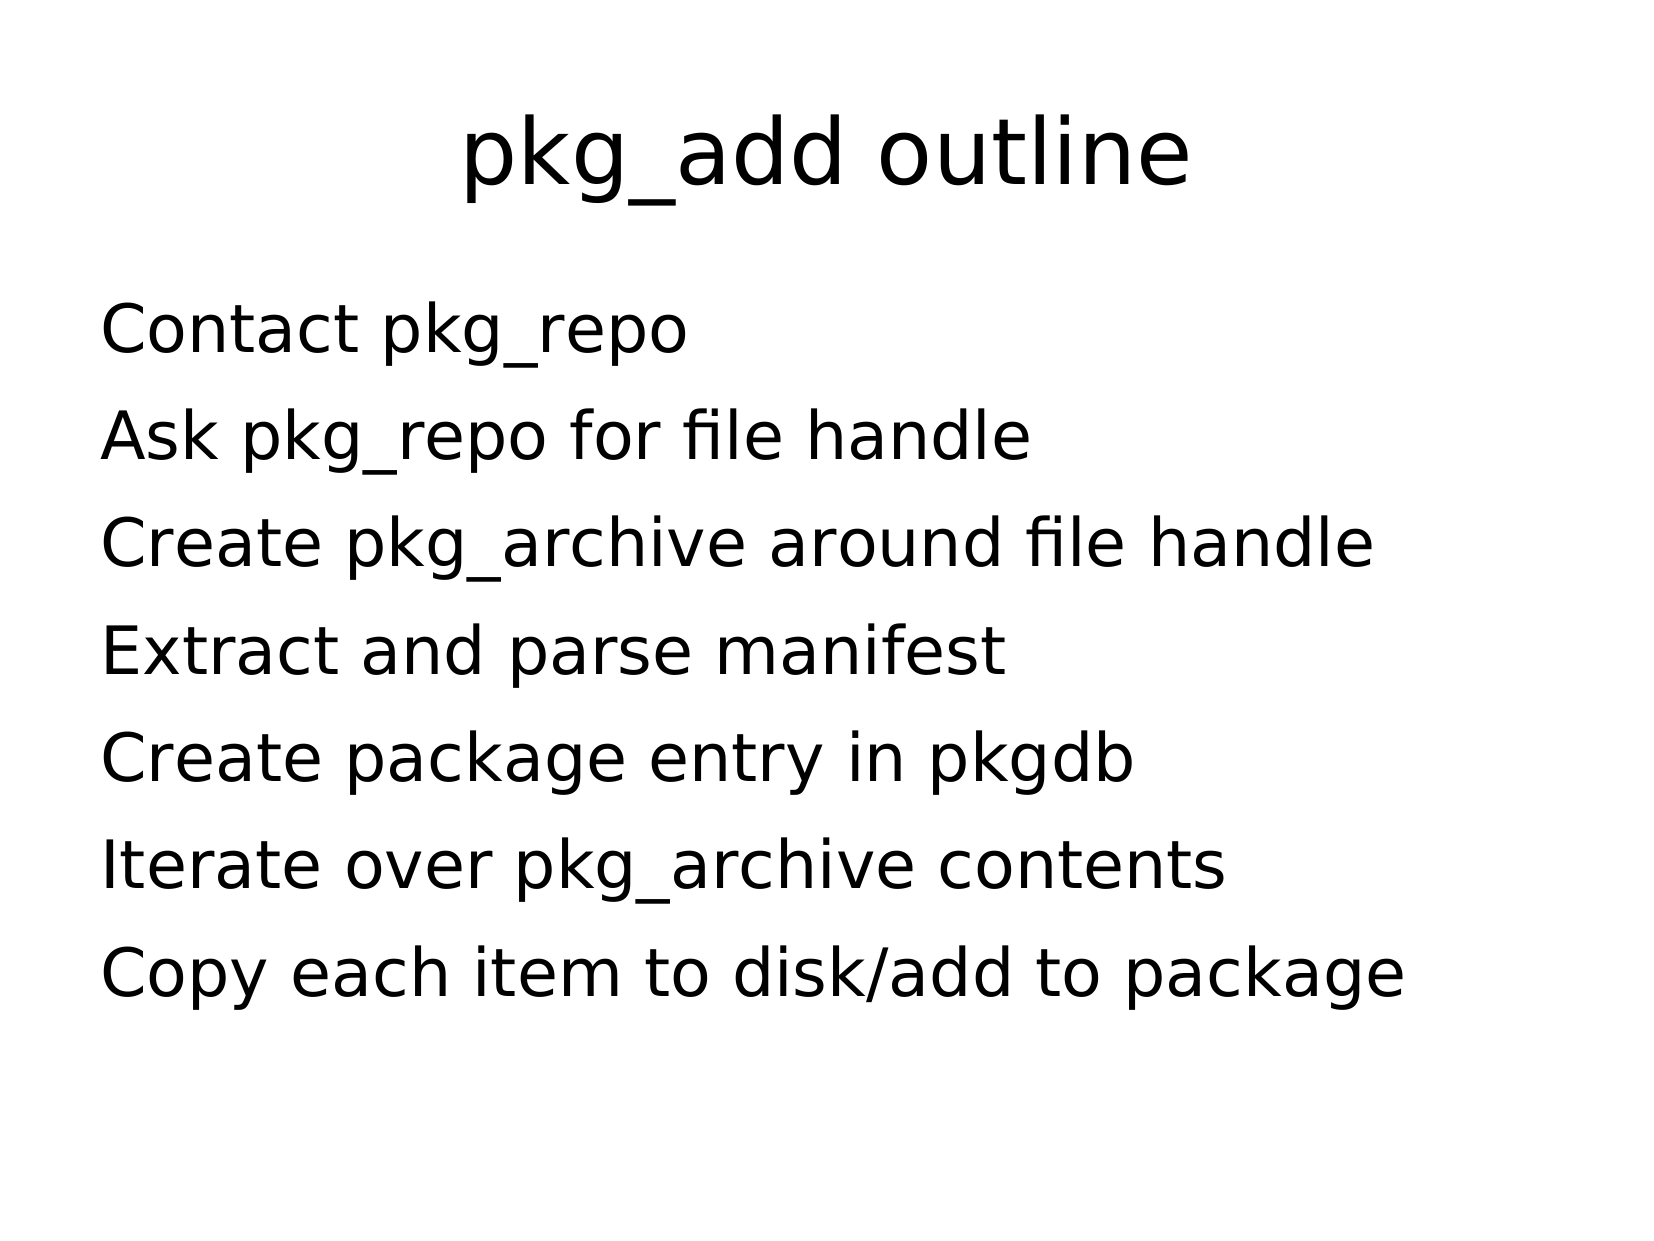

# pkg_add outline
Contact pkg_repo
Ask pkg_repo for file handle
Create pkg_archive around file handle
Extract and parse manifest
Create package entry in pkgdb
Iterate over pkg_archive contents
Copy each item to disk/add to package